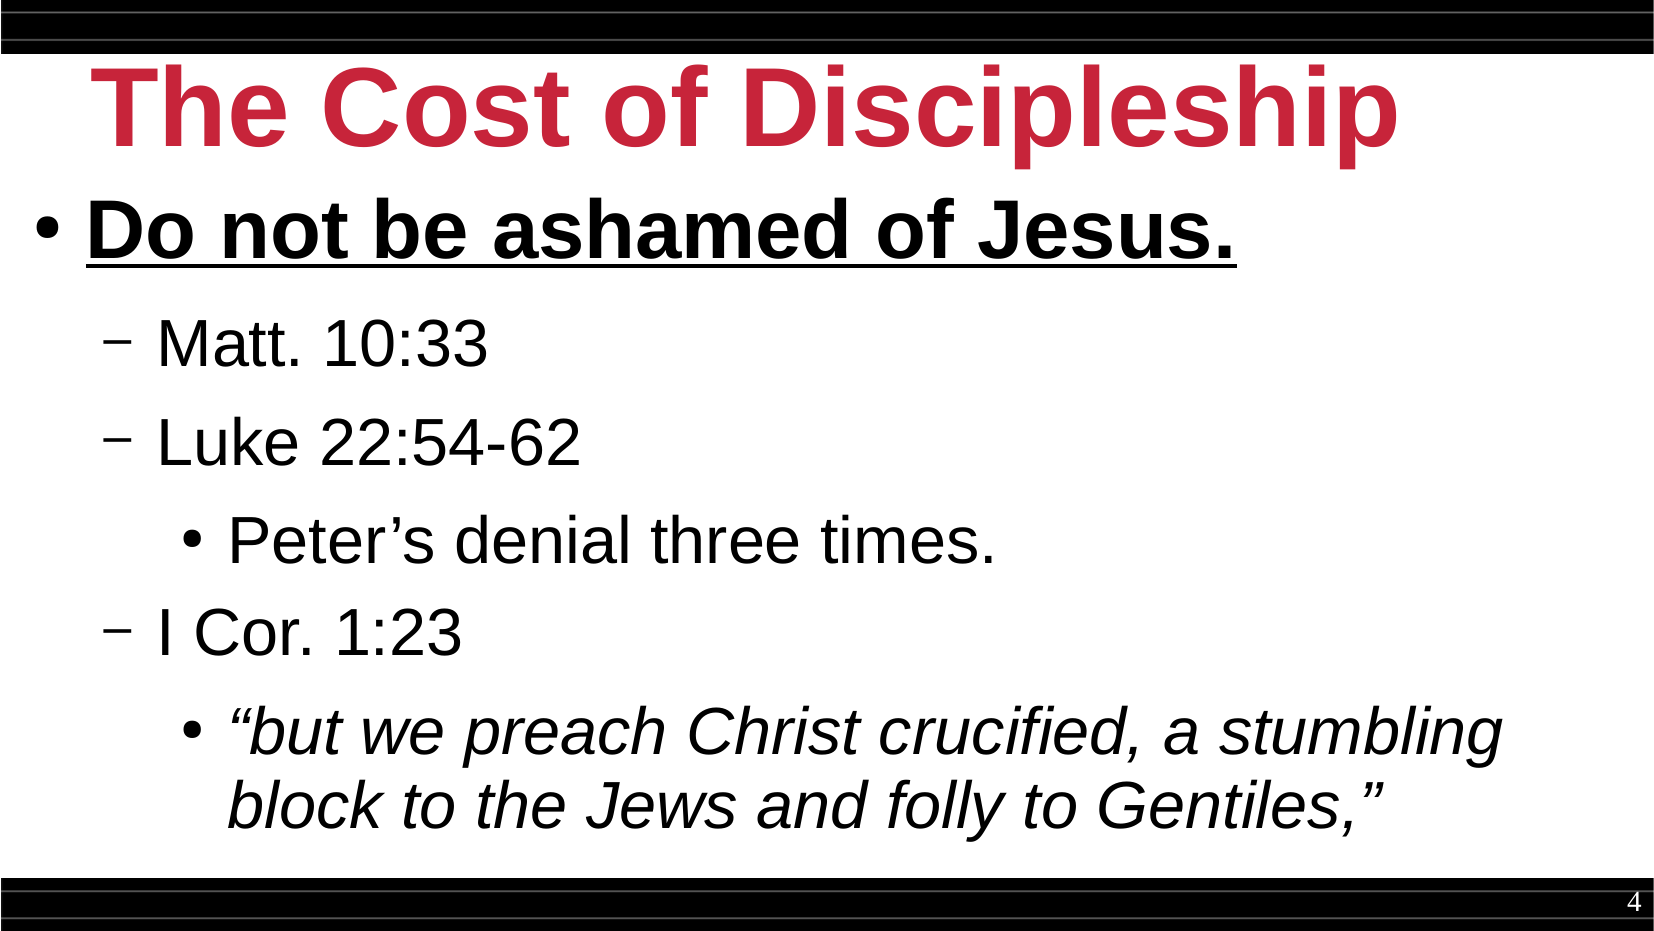

# The Cost of Discipleship
Do not be ashamed of Jesus.
Matt. 10:33
Luke 22:54-62
Peter’s denial three times.
I Cor. 1:23
“but we preach Christ crucified, a stumbling block to the Jews and folly to Gentiles,”